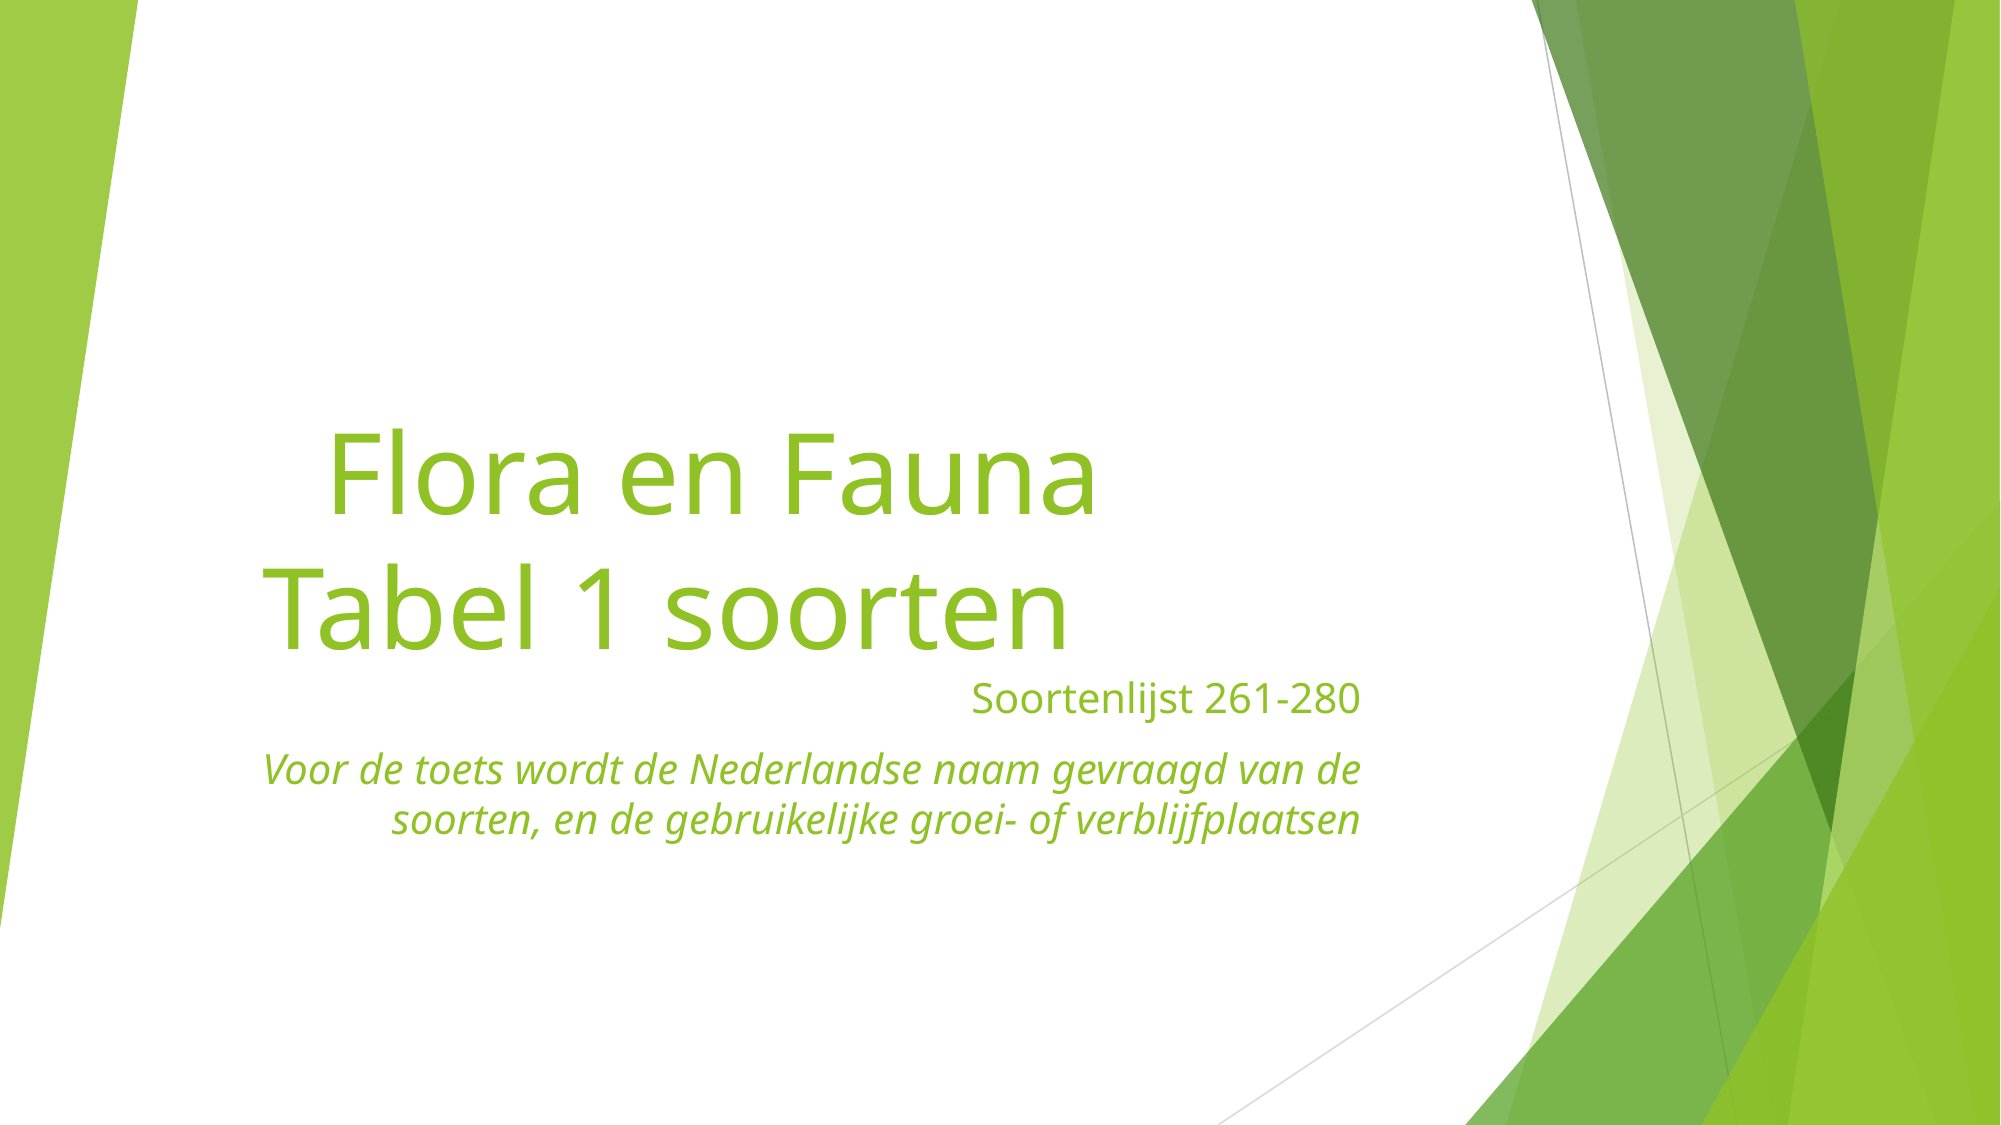

# Flora en Fauna Tabel 1 soorten
Soortenlijst 261-280
Voor de toets wordt de Nederlandse naam gevraagd van de soorten, en de gebruikelijke groei- of verblijfplaatsen